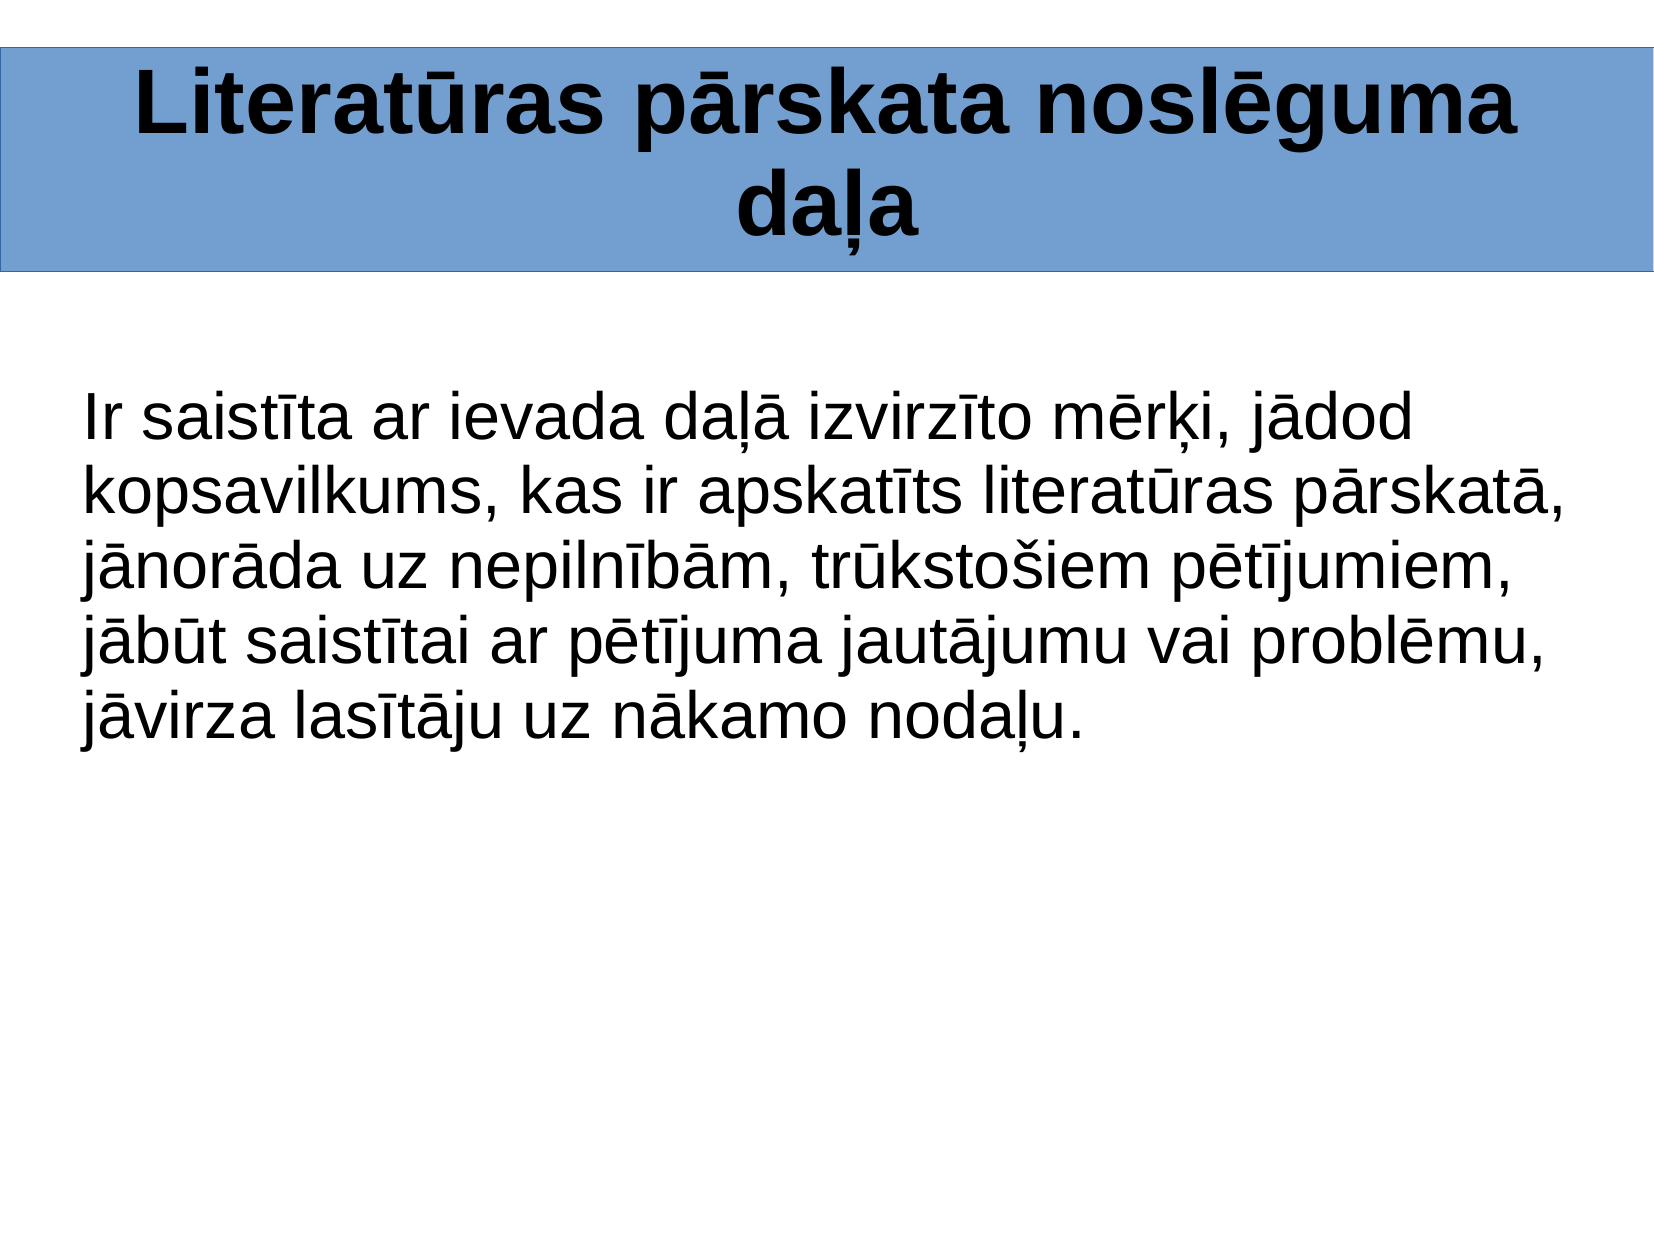

# Literatūras pārskata noslēguma daļa
Ir saistīta ar ievada daļā izvirzīto mērķi, jādod kopsavilkums, kas ir apskatīts literatūras pārskatā, jānorāda uz nepilnībām, trūkstošiem pētījumiem, jābūt saistītai ar pētījuma jautājumu vai problēmu, jāvirza lasītāju uz nākamo nodaļu.